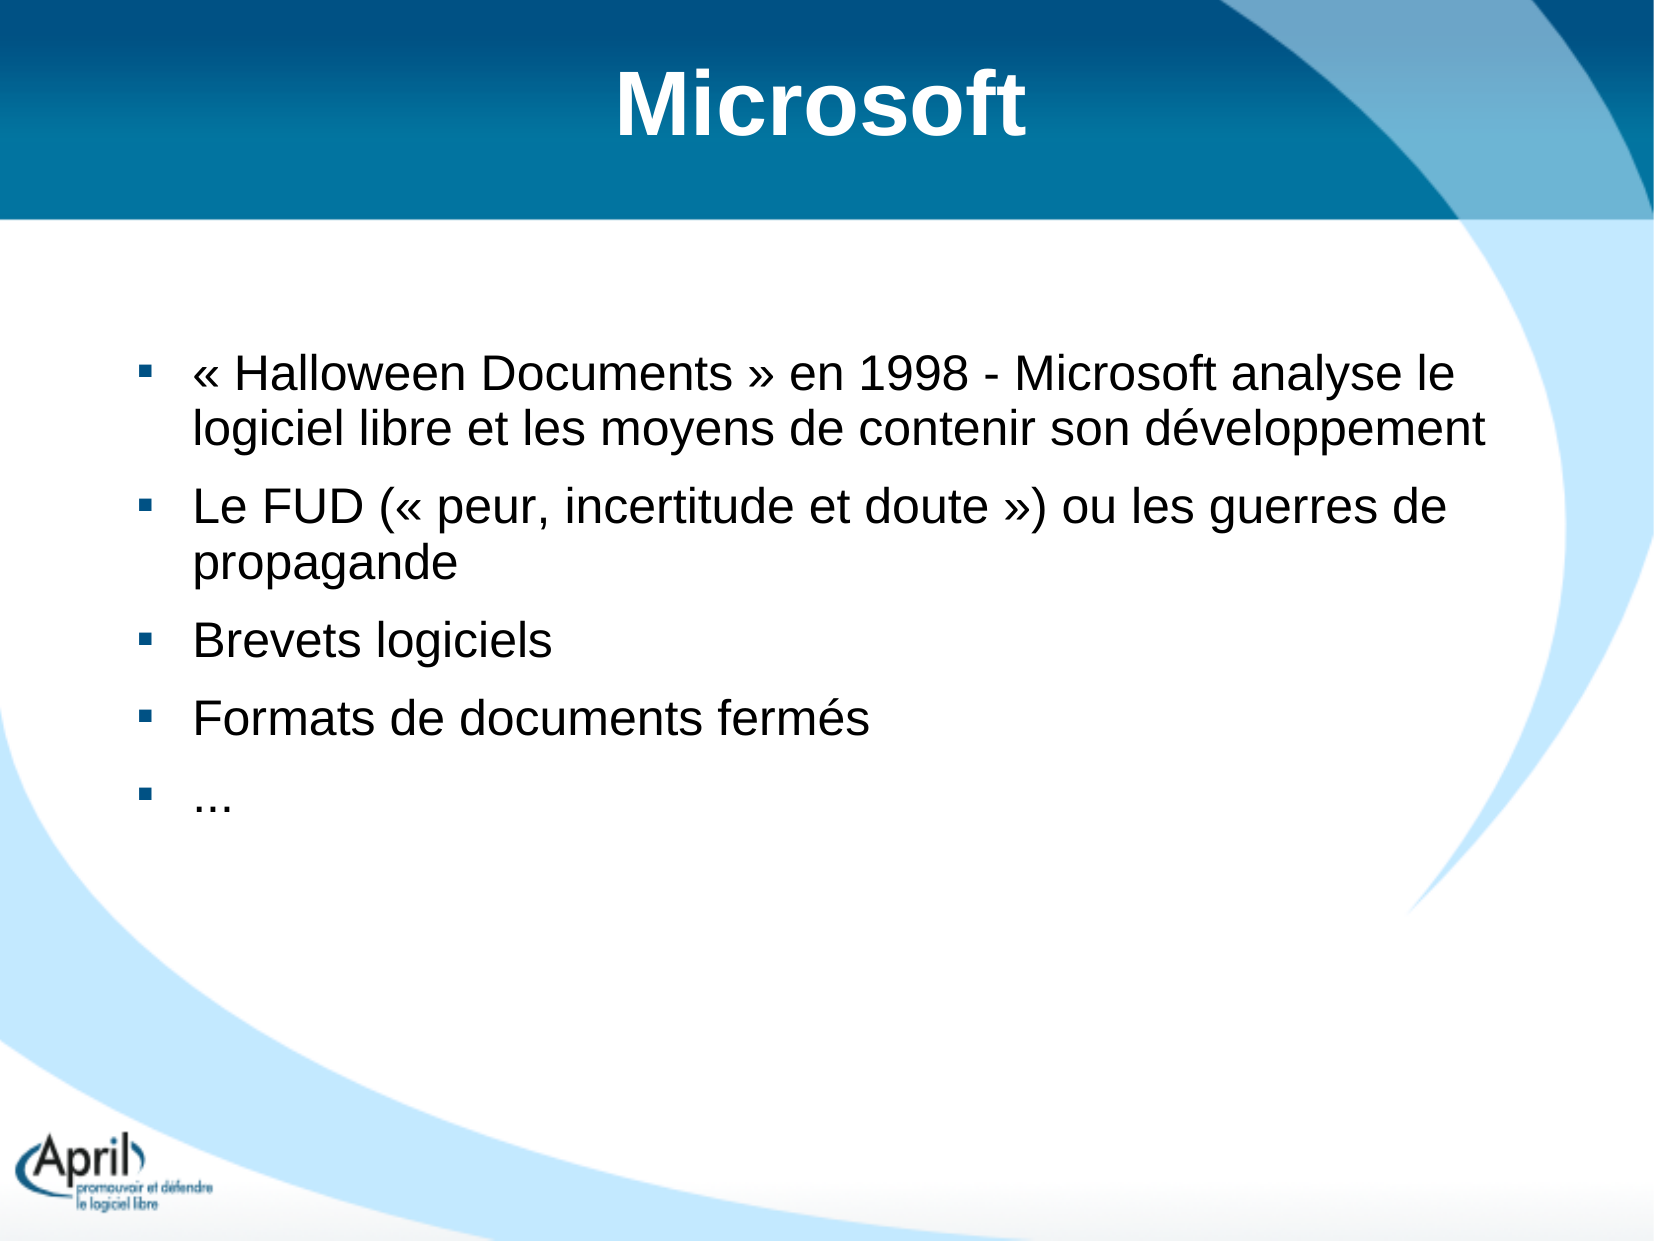

# Microsoft
« Halloween Documents » en 1998 - Microsoft analyse le logiciel libre et les moyens de contenir son développement
Le FUD (« peur, incertitude et doute ») ou les guerres de propagande
Brevets logiciels
Formats de documents fermés
...